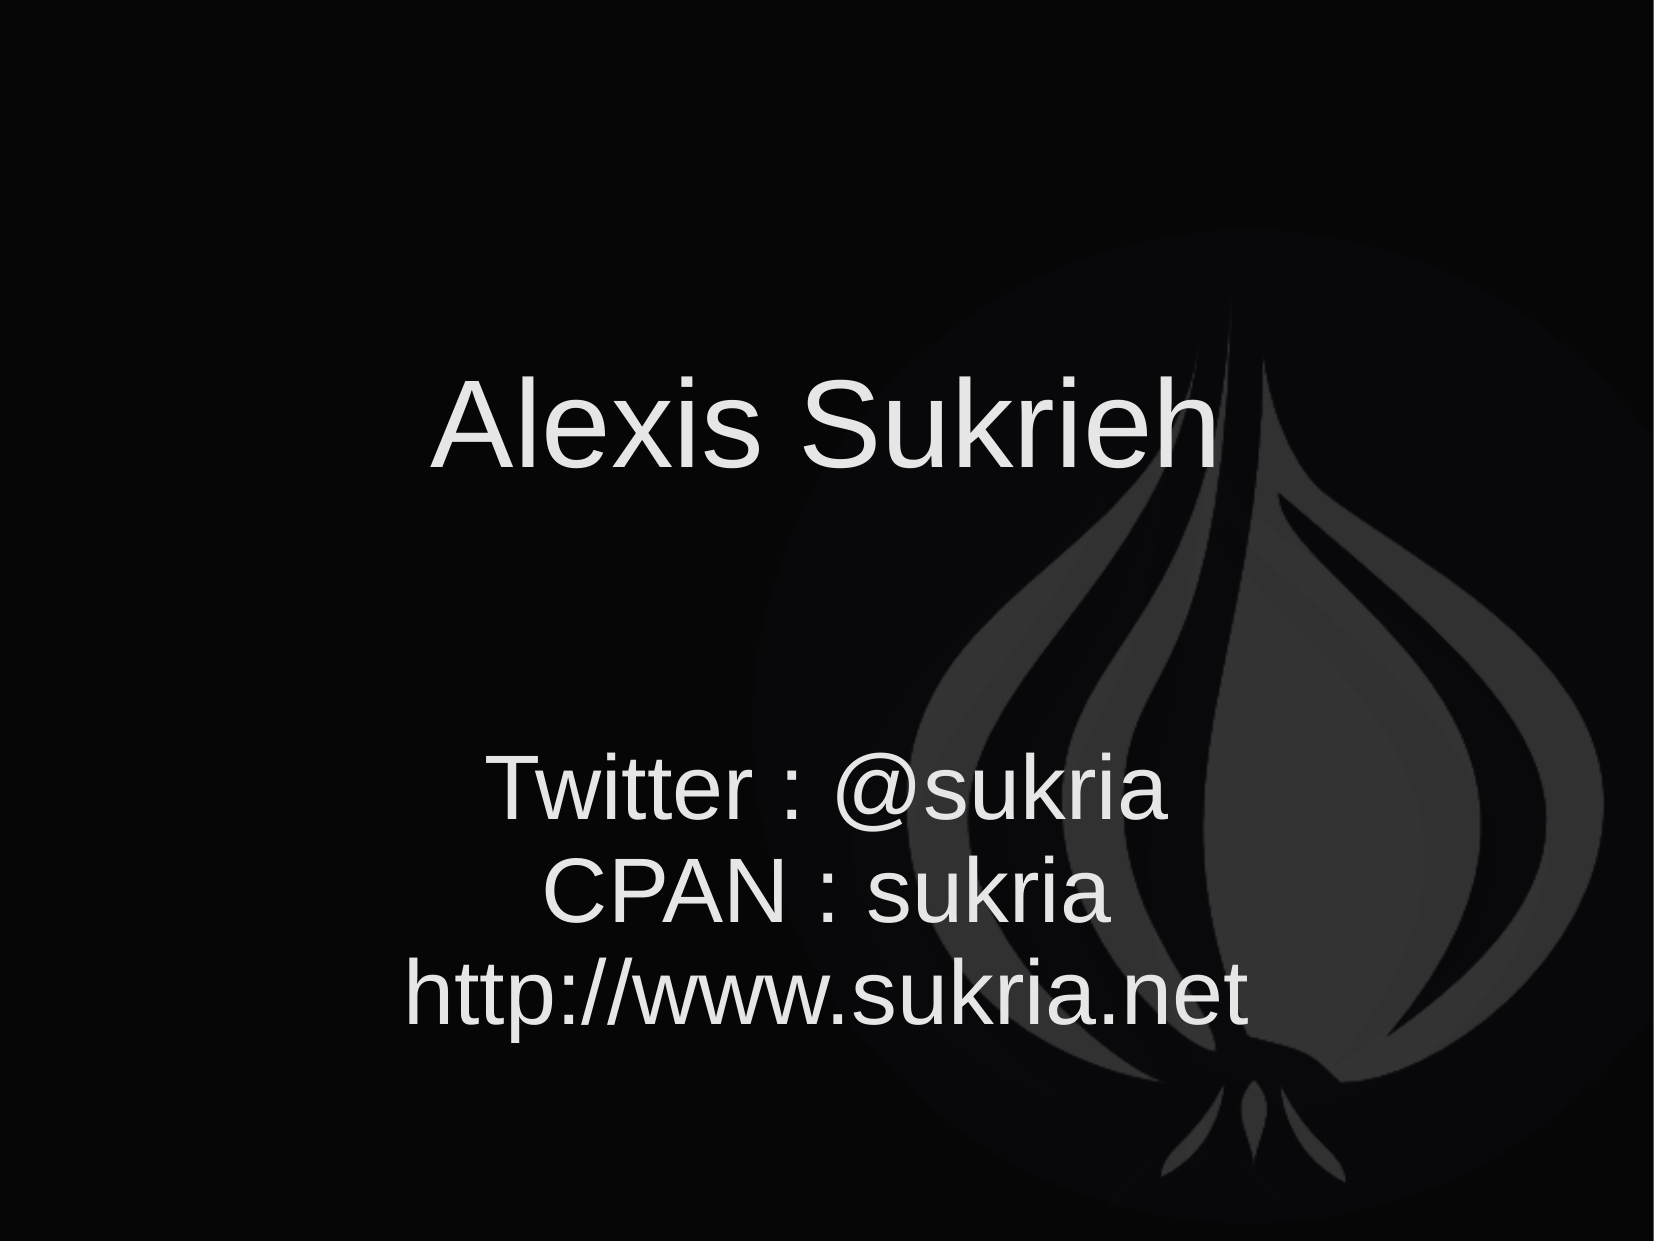

# Alexis Sukrieh
Twitter : @sukria
CPAN : sukria
http://www.sukria.net